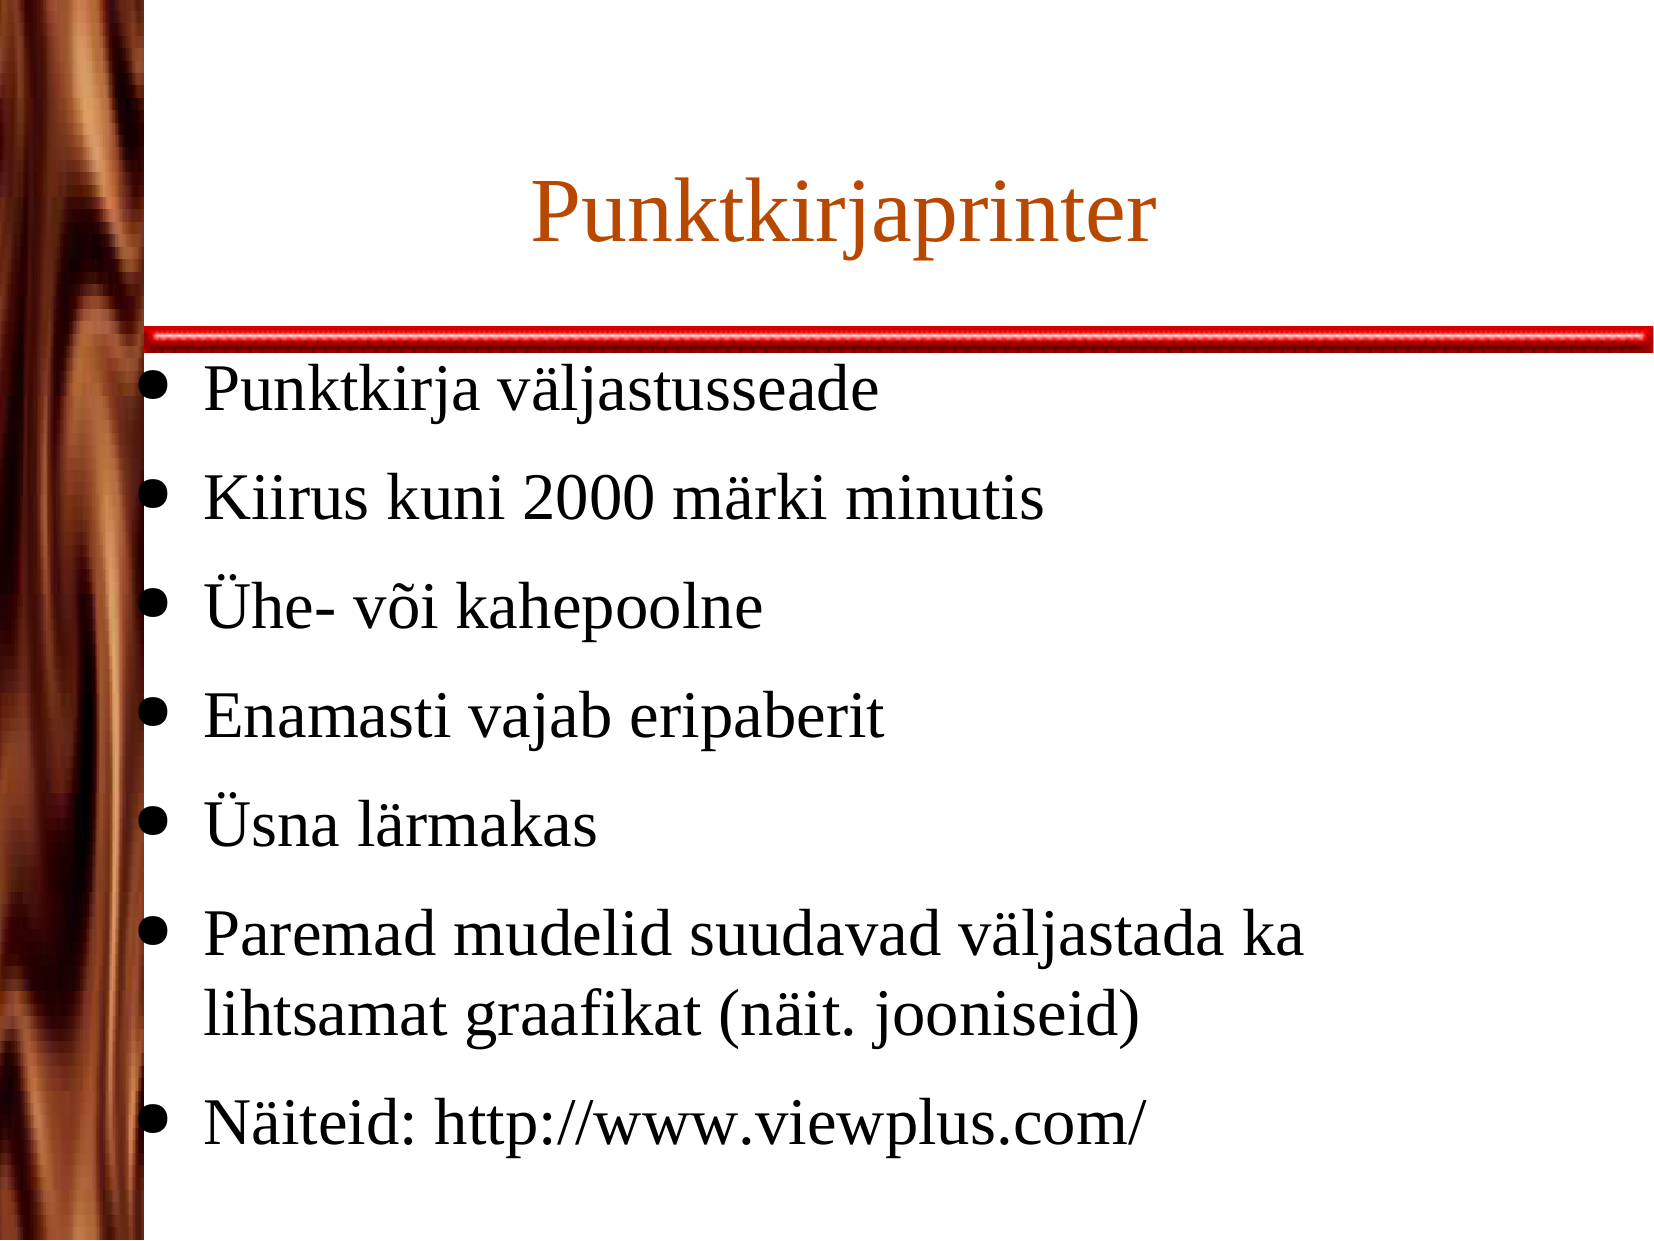

# Punktkirjaprinter
Punktkirja väljastusseade
Kiirus kuni 2000 märki minutis
Ühe- või kahepoolne
Enamasti vajab eripaberit
Üsna lärmakas
Paremad mudelid suudavad väljastada ka lihtsamat graafikat (näit. jooniseid)
Näiteid: http://www.viewplus.com/